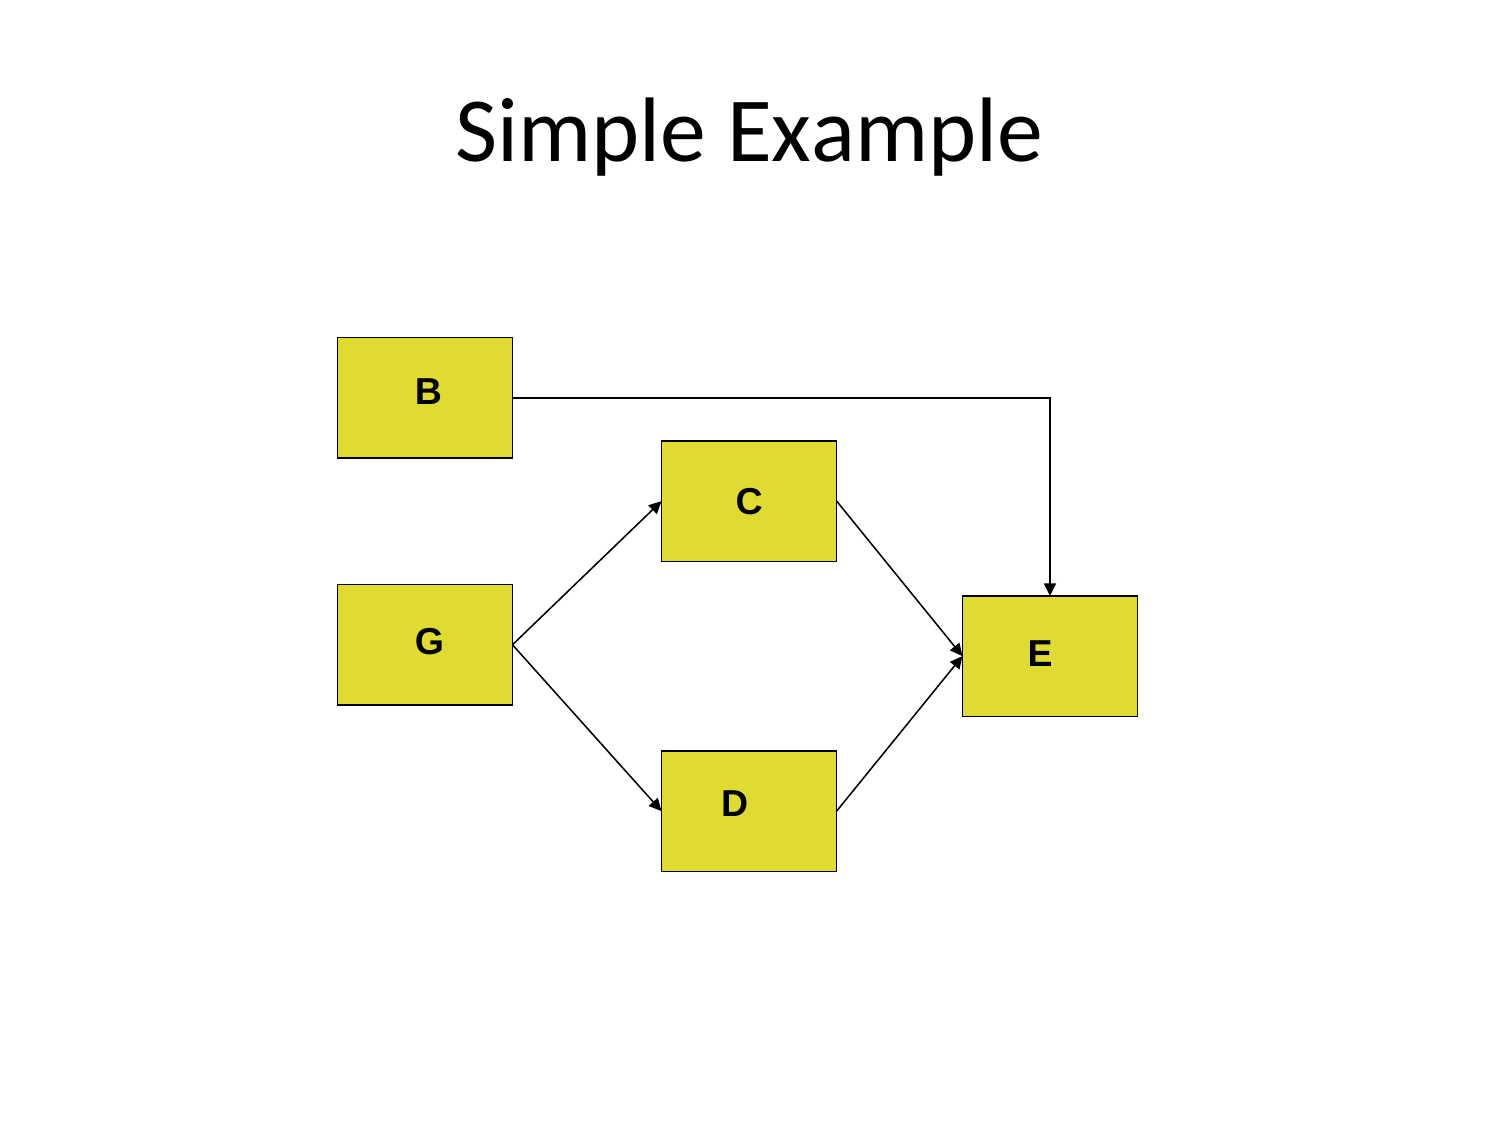

# Simple Example
B
C
G
E
 D